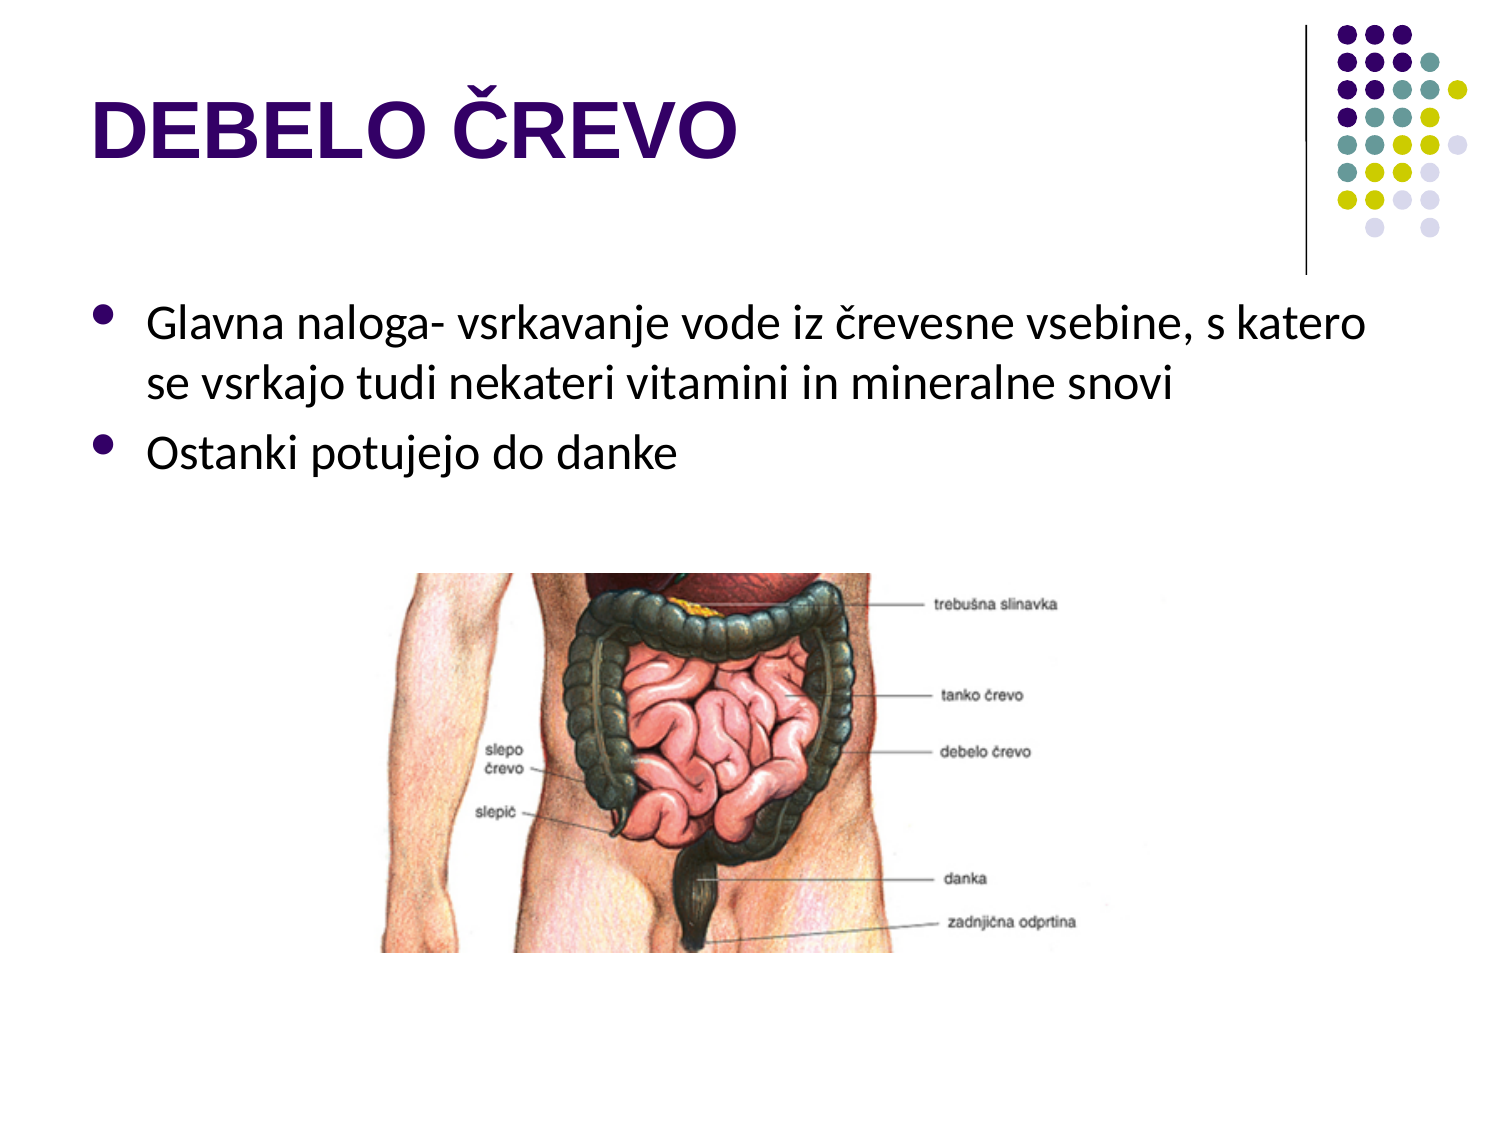

# DEBELO ČREVO
Glavna naloga- vsrkavanje vode iz črevesne vsebine, s katero se vsrkajo tudi nekateri vitamini in mineralne snovi
Ostanki potujejo do danke